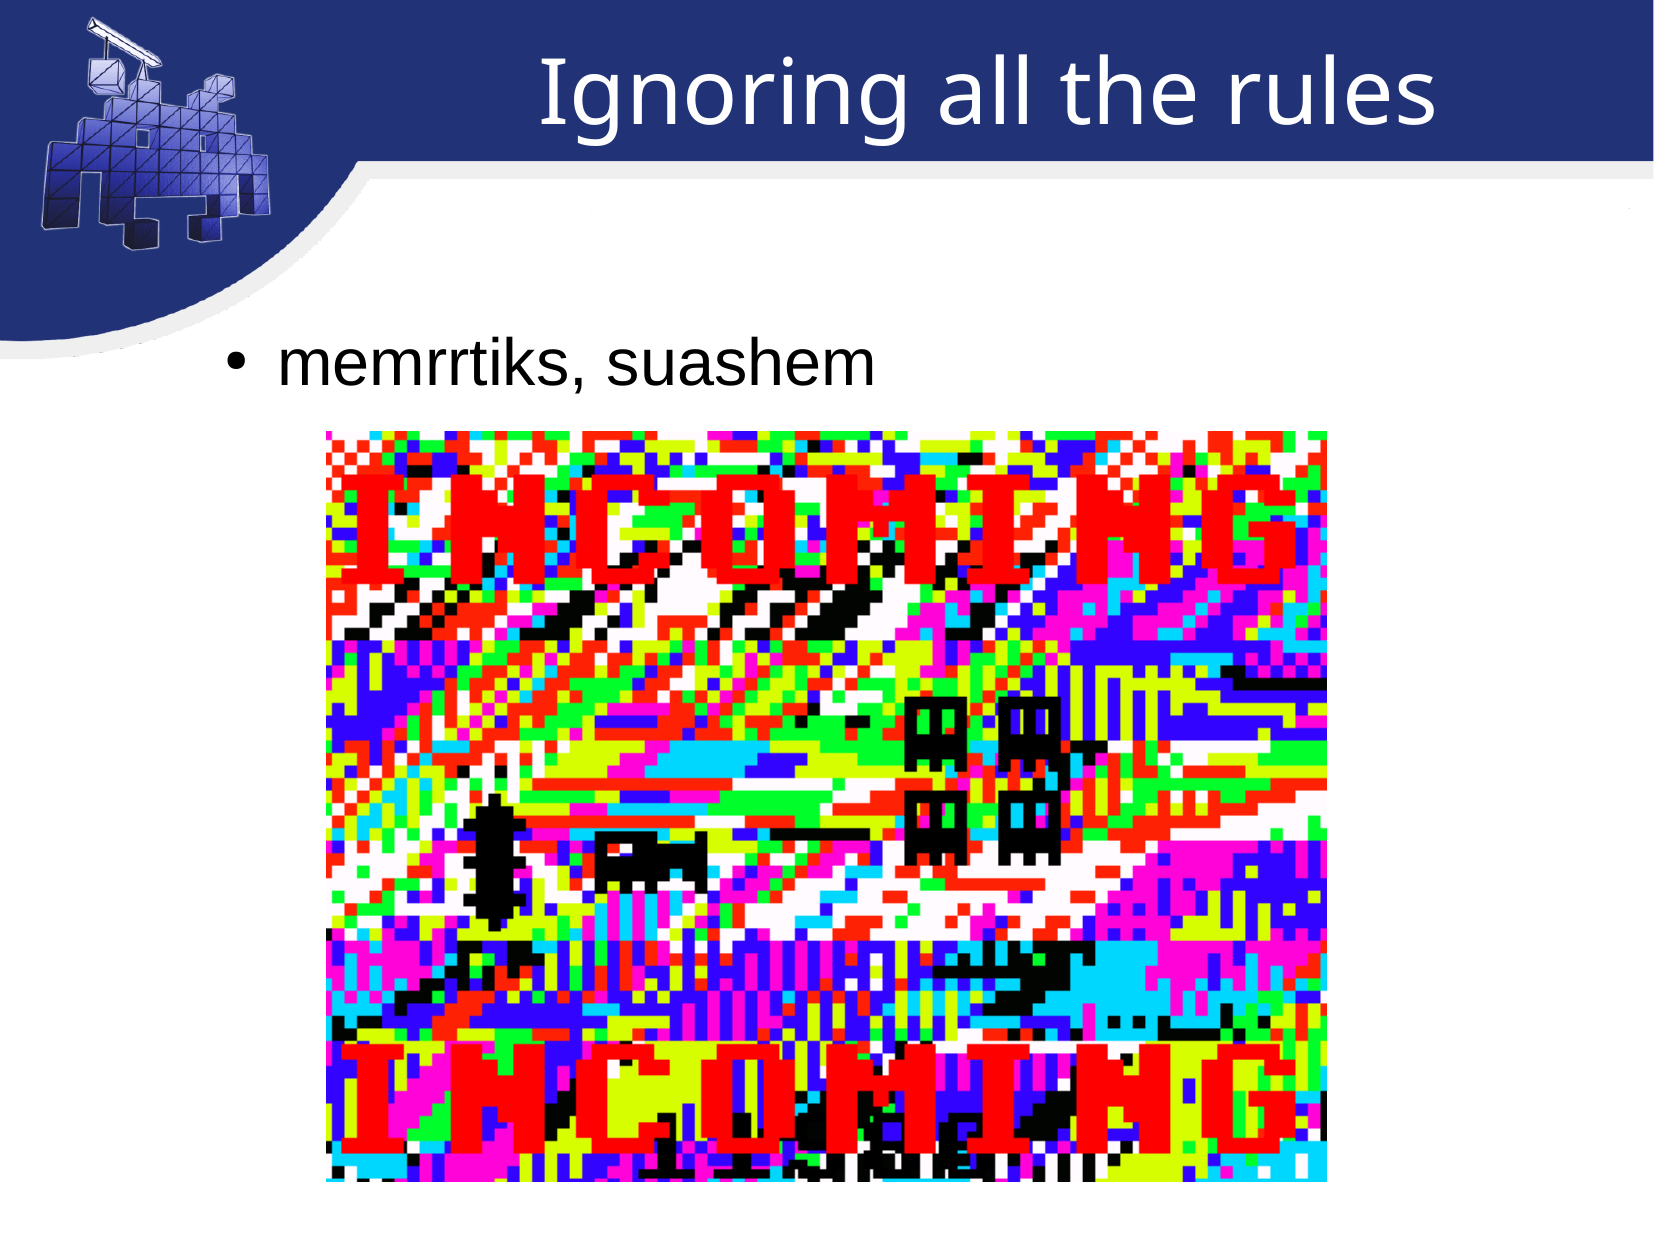

# Ignoring all the rules
memrrtiks, suashem